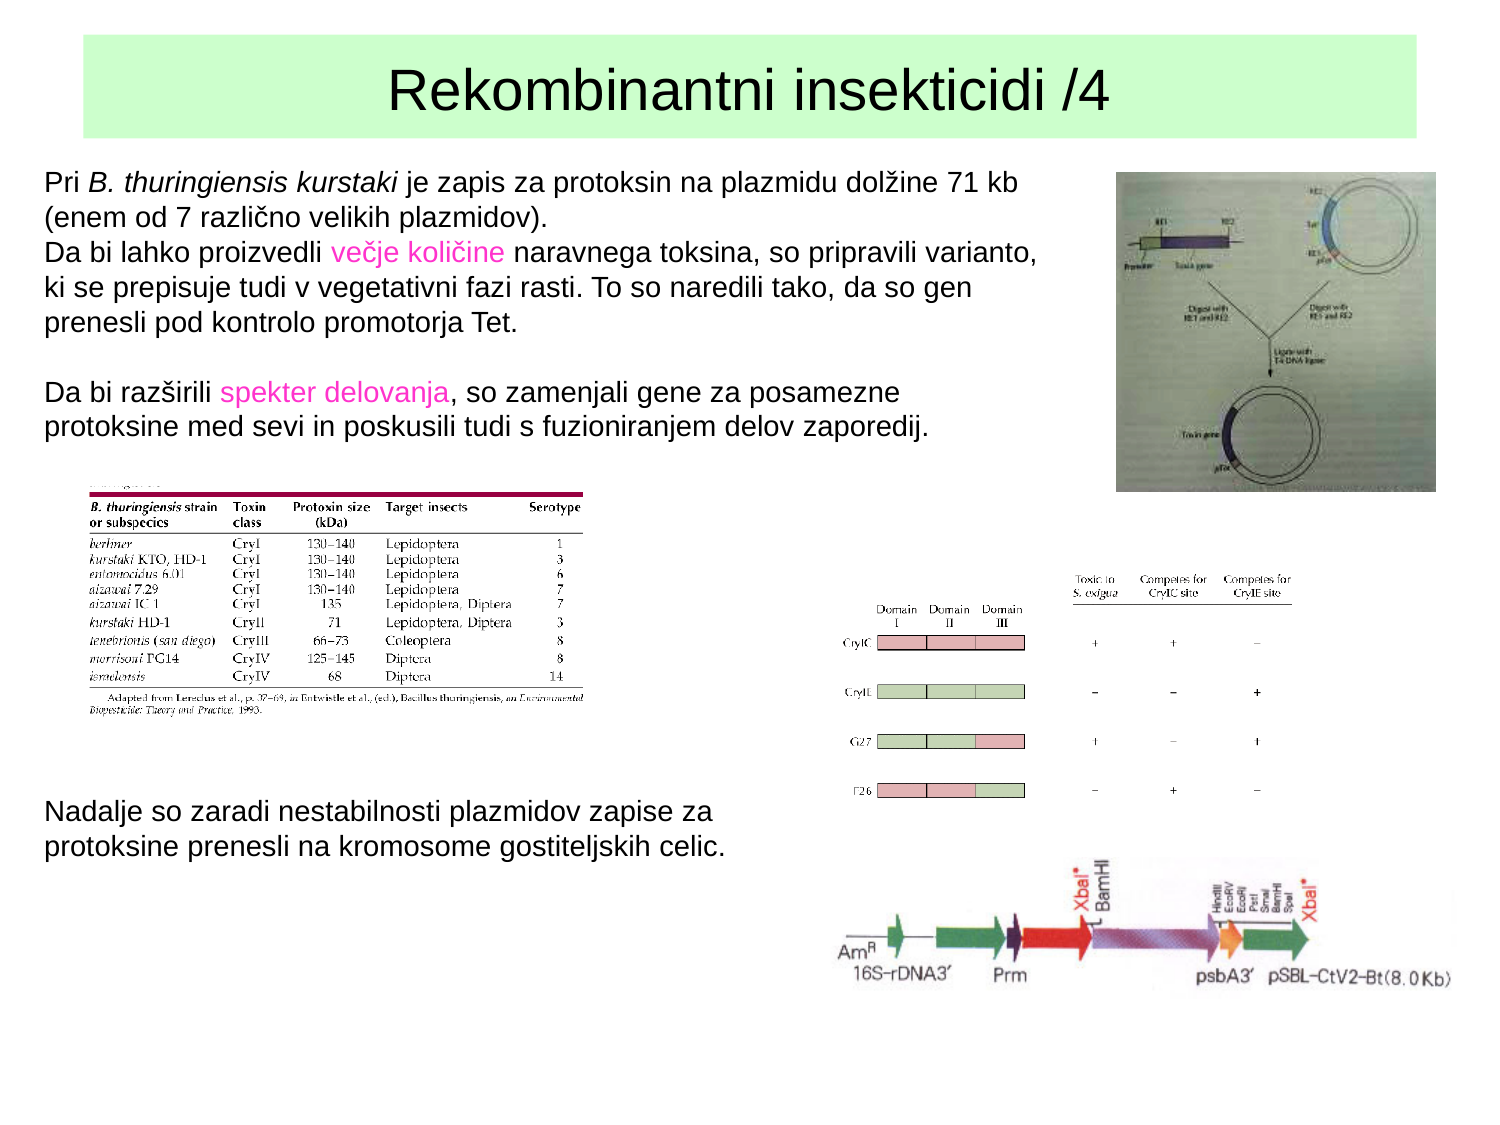

Rekombinantni insekticidi /4
Pri B. thuringiensis kurstaki je zapis za protoksin na plazmidu dolžine 71 kb
(enem od 7 različno velikih plazmidov).
Da bi lahko proizvedli večje količine naravnega toksina, so pripravili varianto,
ki se prepisuje tudi v vegetativni fazi rasti. To so naredili tako, da so gen
prenesli pod kontrolo promotorja Tet.
Da bi razširili spekter delovanja, so zamenjali gene za posamezne
protoksine med sevi in poskusili tudi s fuzioniranjem delov zaporedij.
Nadalje so zaradi nestabilnosti plazmidov zapise za
protoksine prenesli na kromosome gostiteljskih celic.